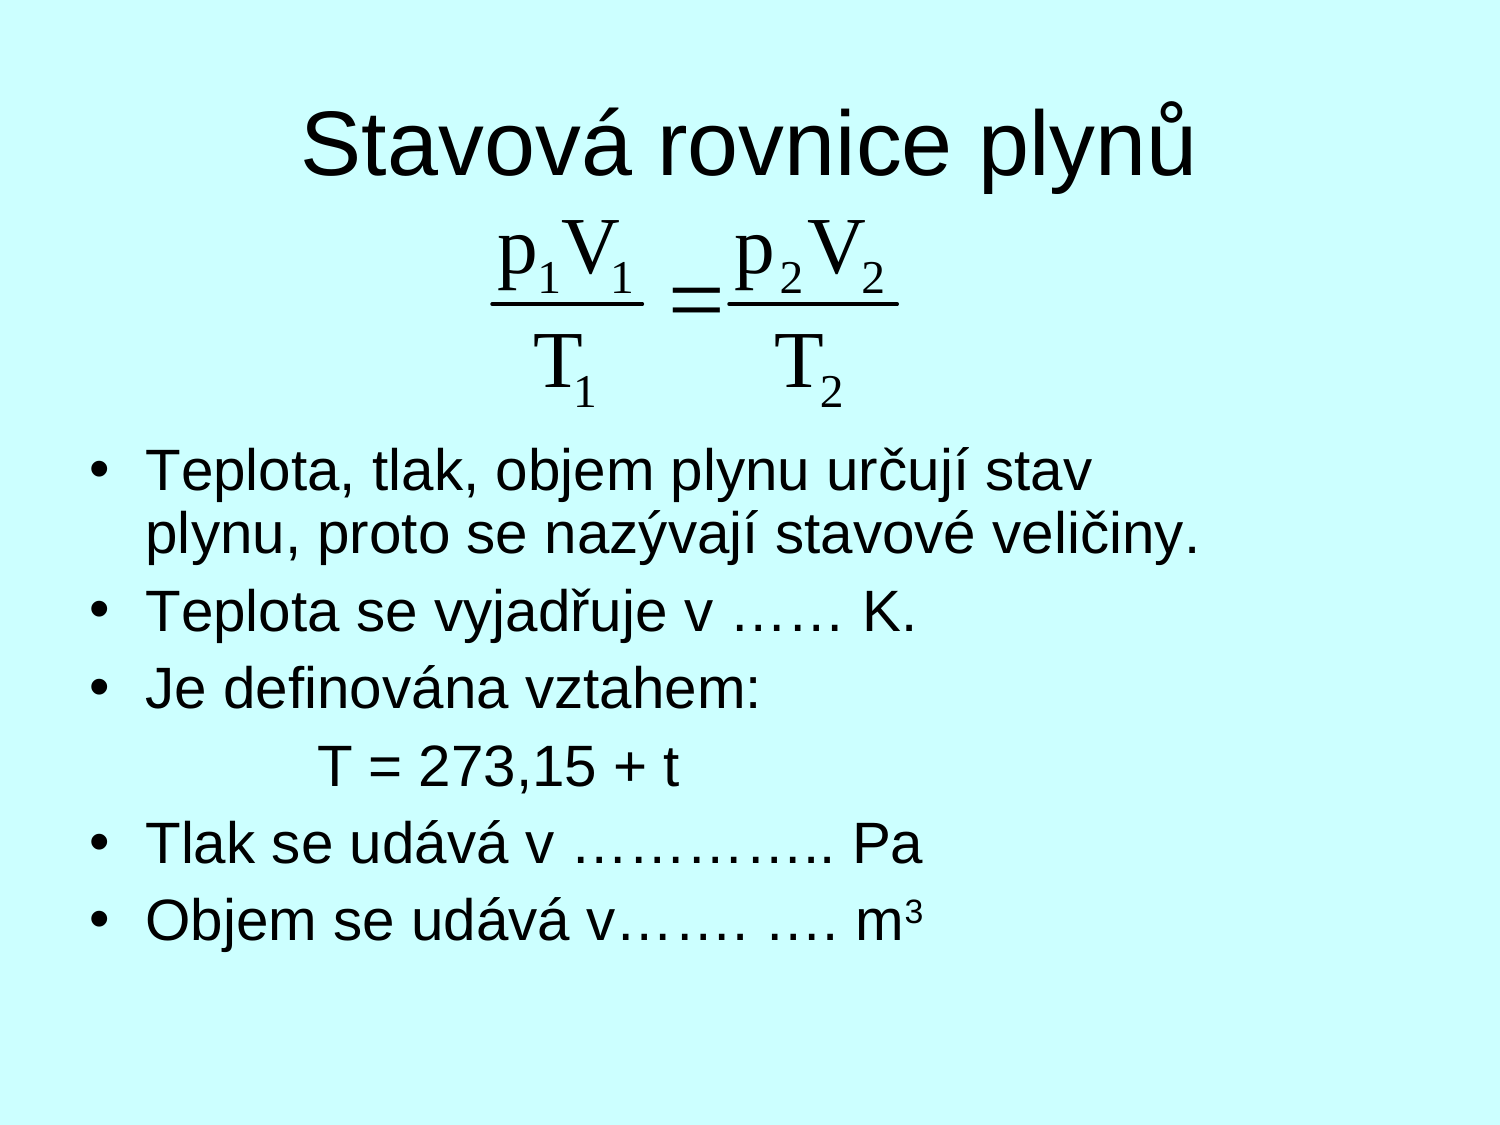

# Stavová rovnice plynů
Teplota, tlak, objem plynu určují stav plynu, proto se nazývají stavové veličiny.
Teplota se vyjadřuje v …… K.
Je definována vztahem:
 T = 273,15 + t
Tlak se udává v ………….. Pa
Objem se udává v……. …. m3